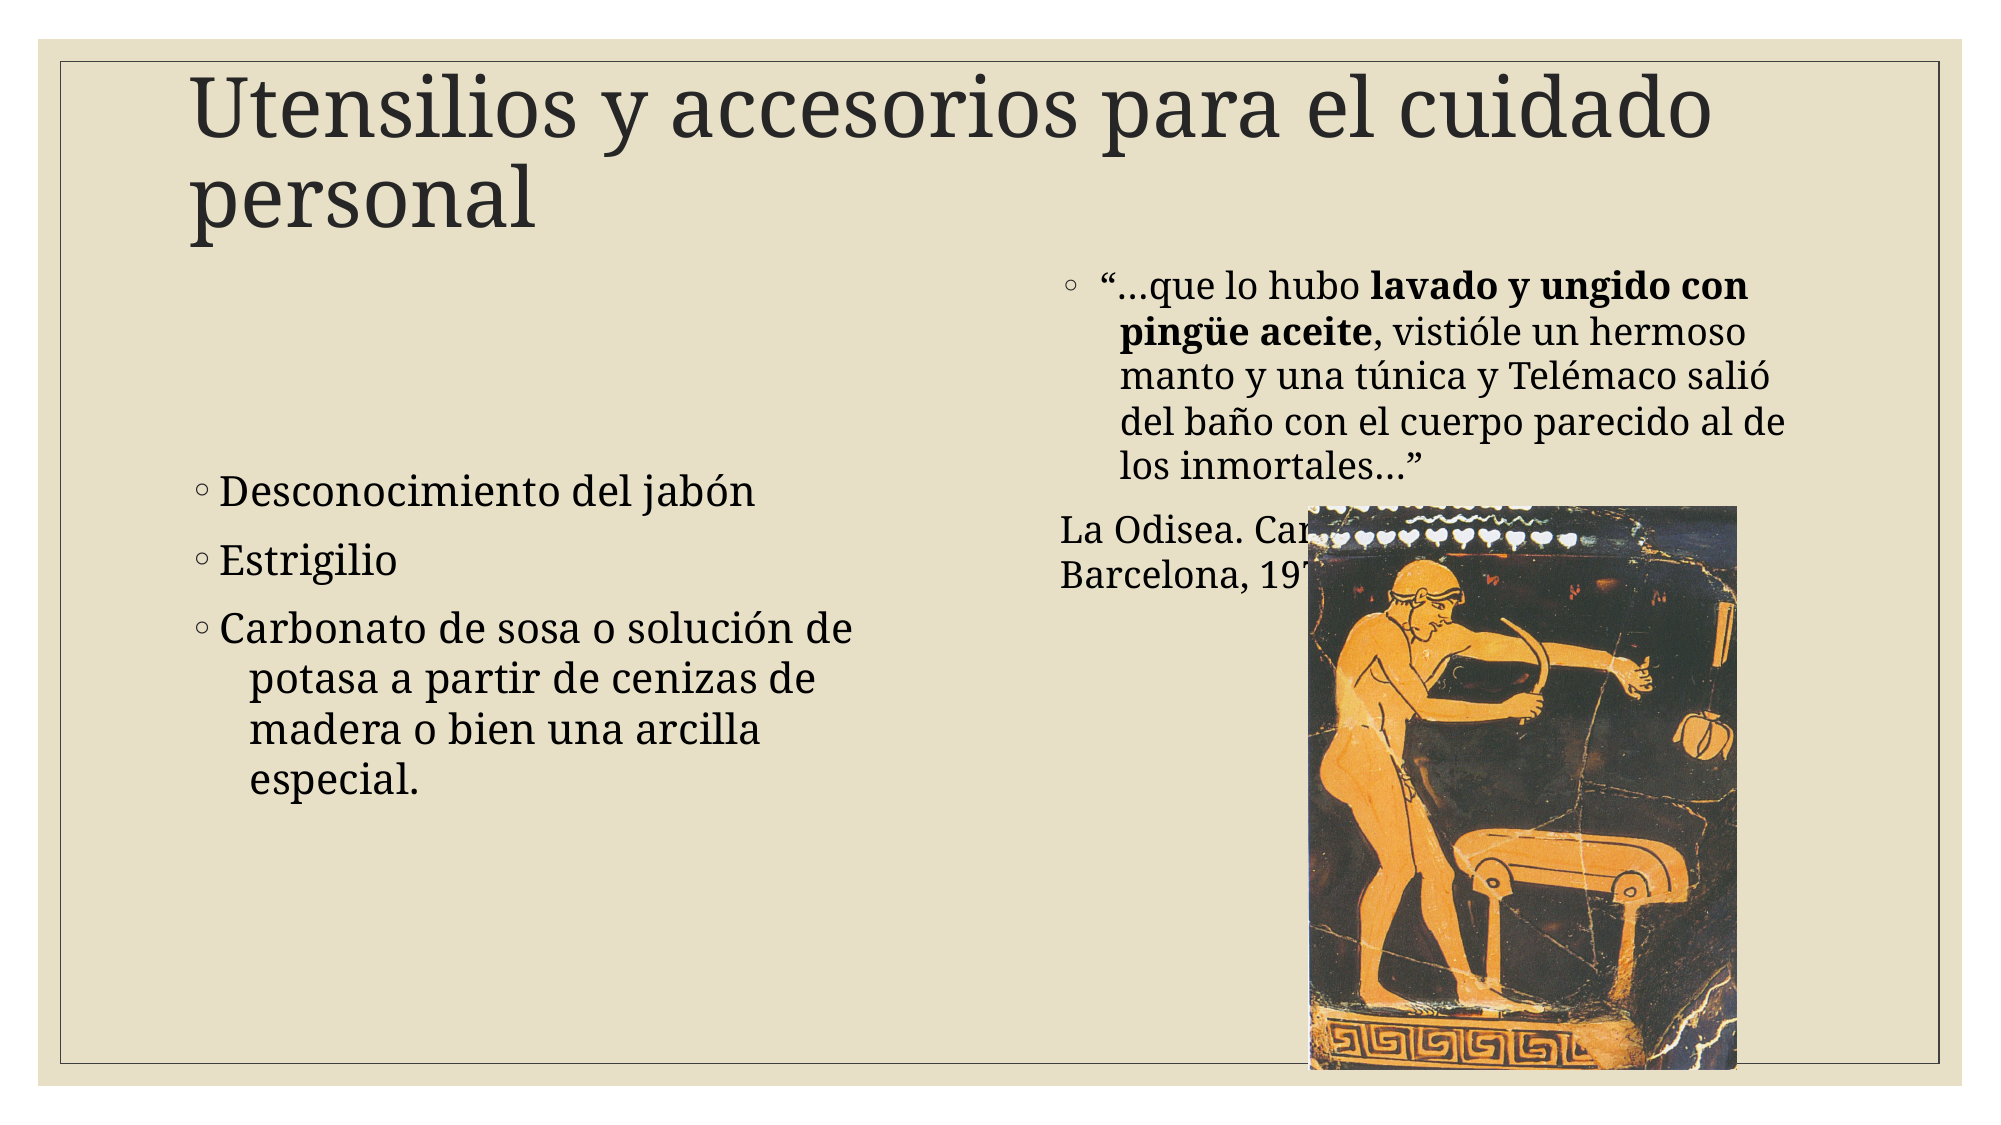

# Utensilios y accesorios para el cuidado personal
 “…que lo hubo lavado y ungido con pingüe aceite, vistióle un hermoso manto y una túnica y Telémaco salió del baño con el cuerpo parecido al de los inmortales…”
La Odisea. Canto III, Bruguera. Barcelona, 1978, p. 83.
Desconocimiento del jabón
Estrigilio
Carbonato de sosa o solución de potasa a partir de cenizas de madera o bien una arcilla especial.